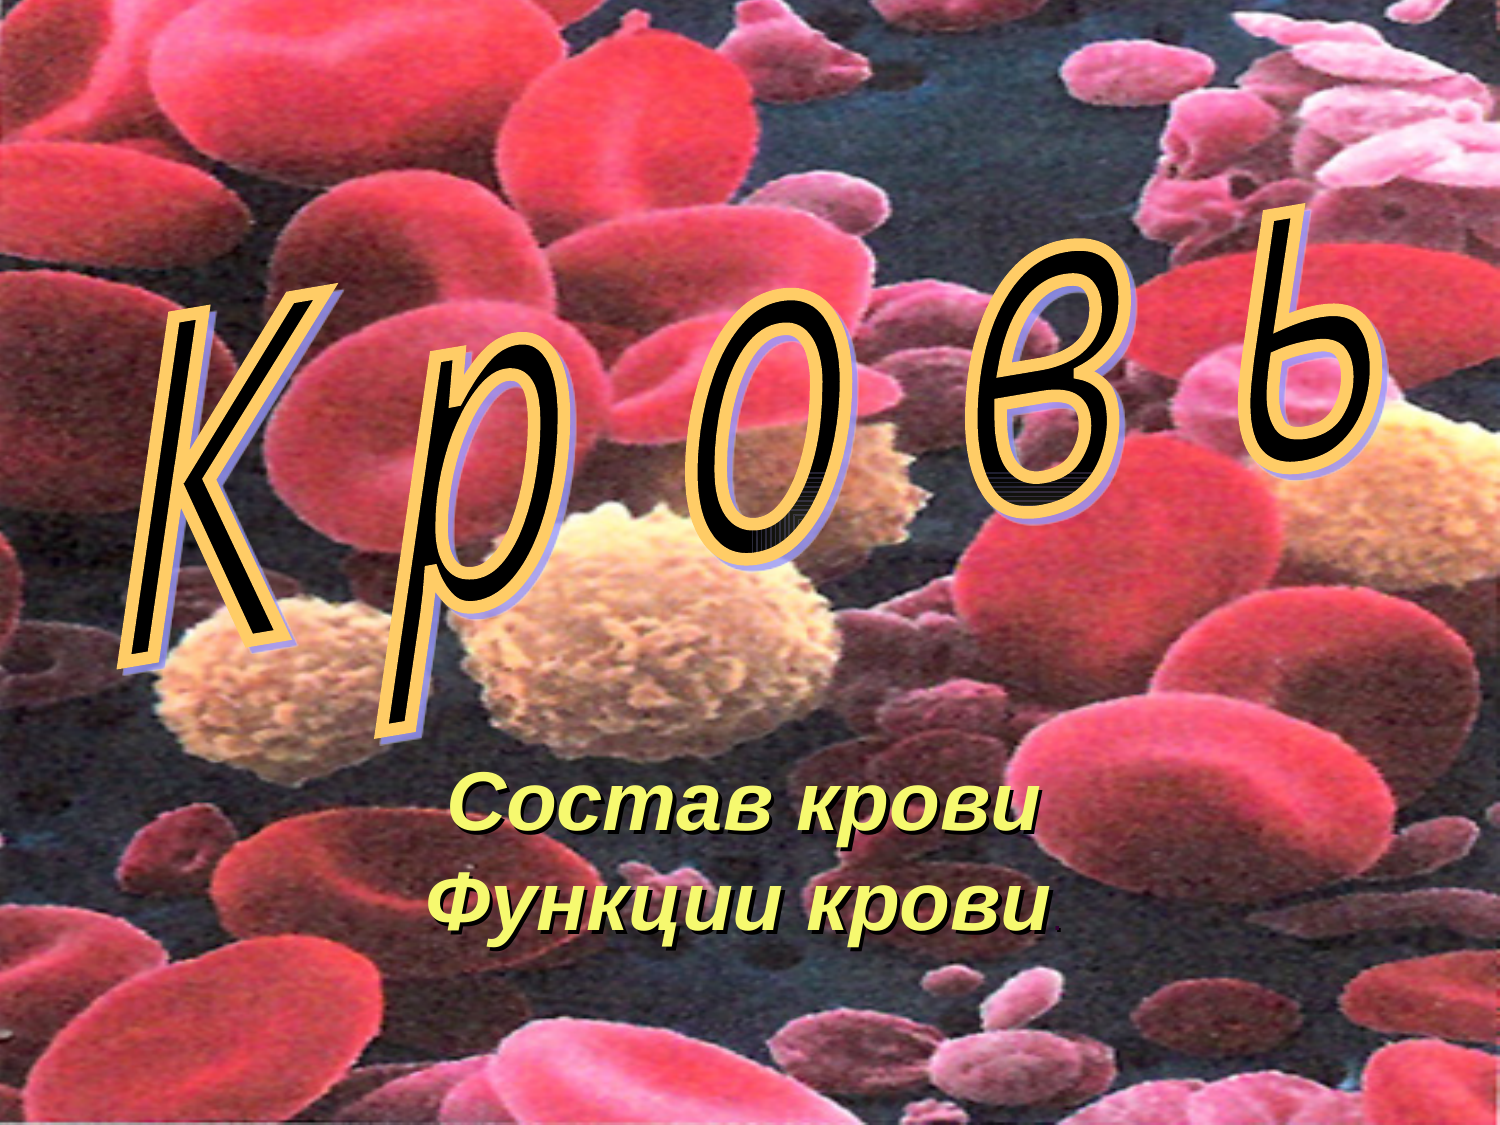

Кровь
 Состав крови
Функции крови.
Ханеева Н.П. г.Казань 2008г.